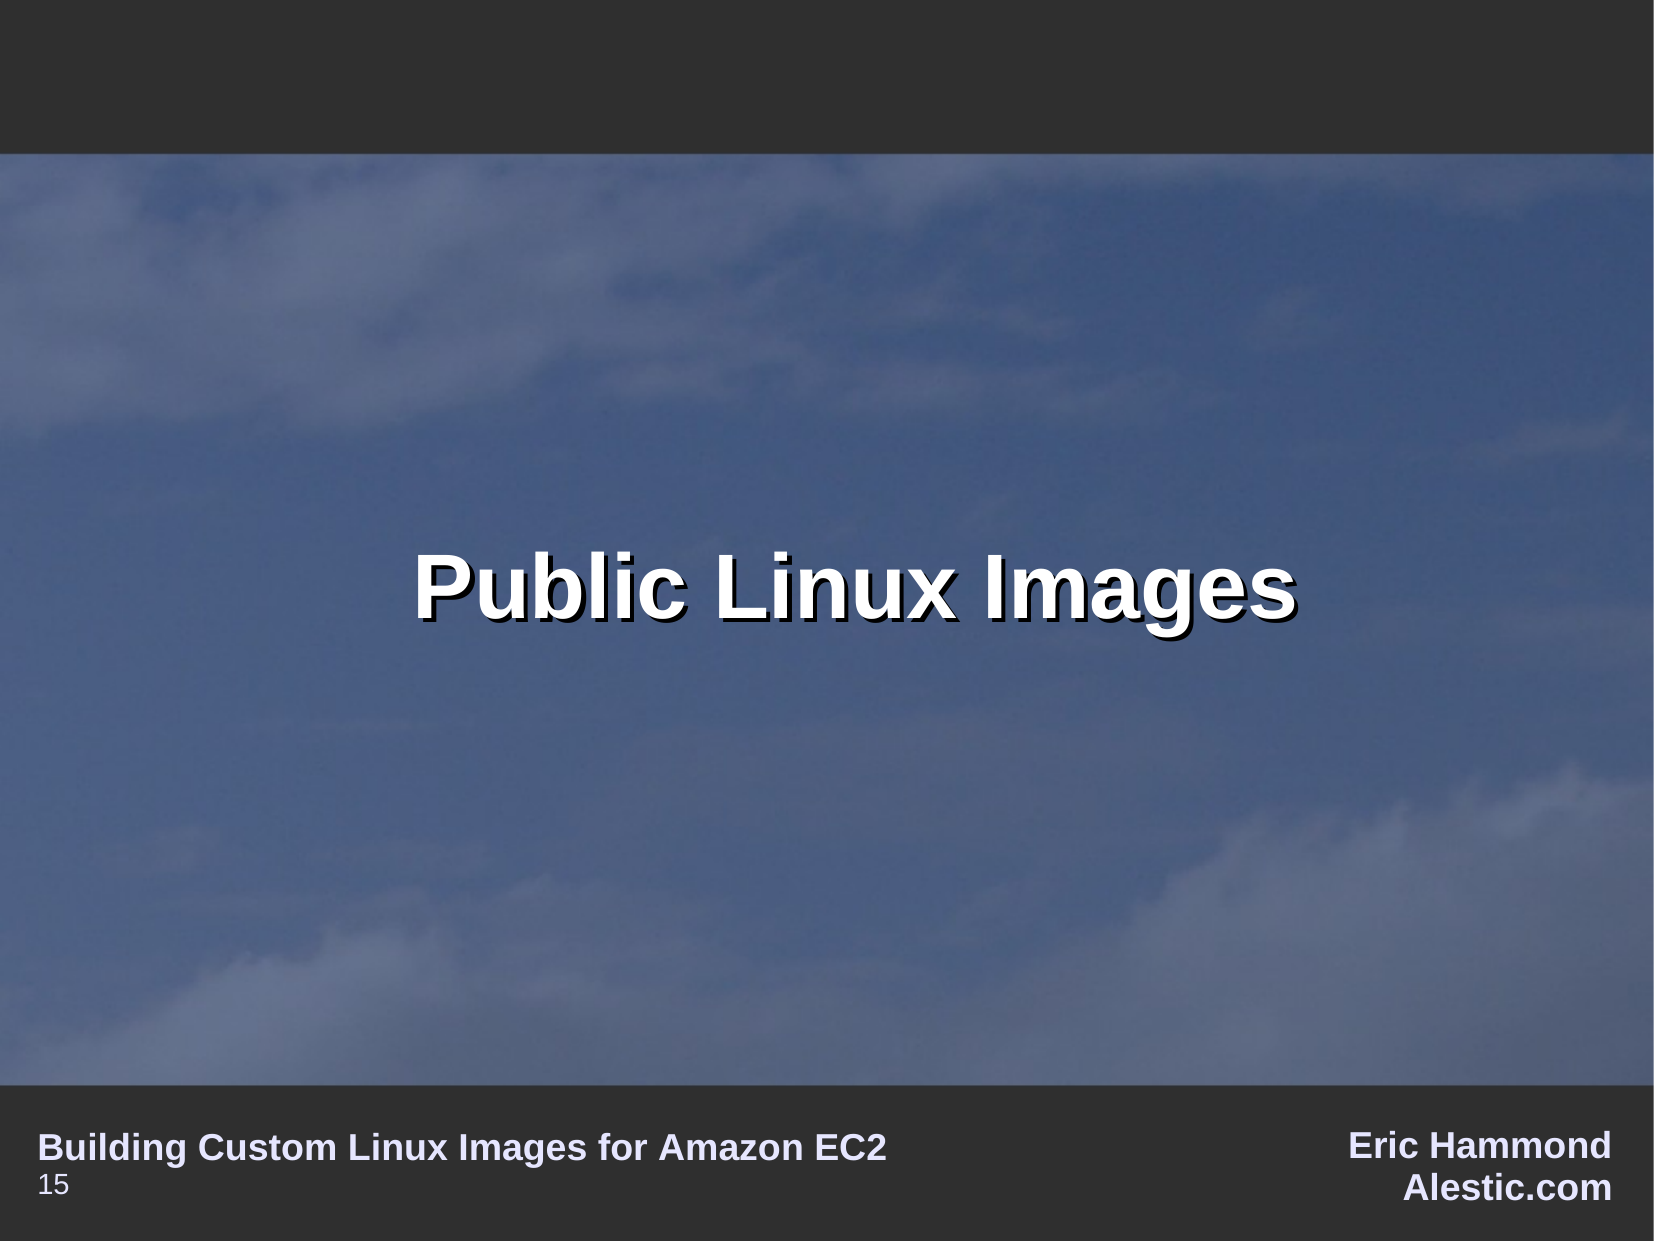

#
Public Linux Images
15
Eric Hammond
Alestic.com